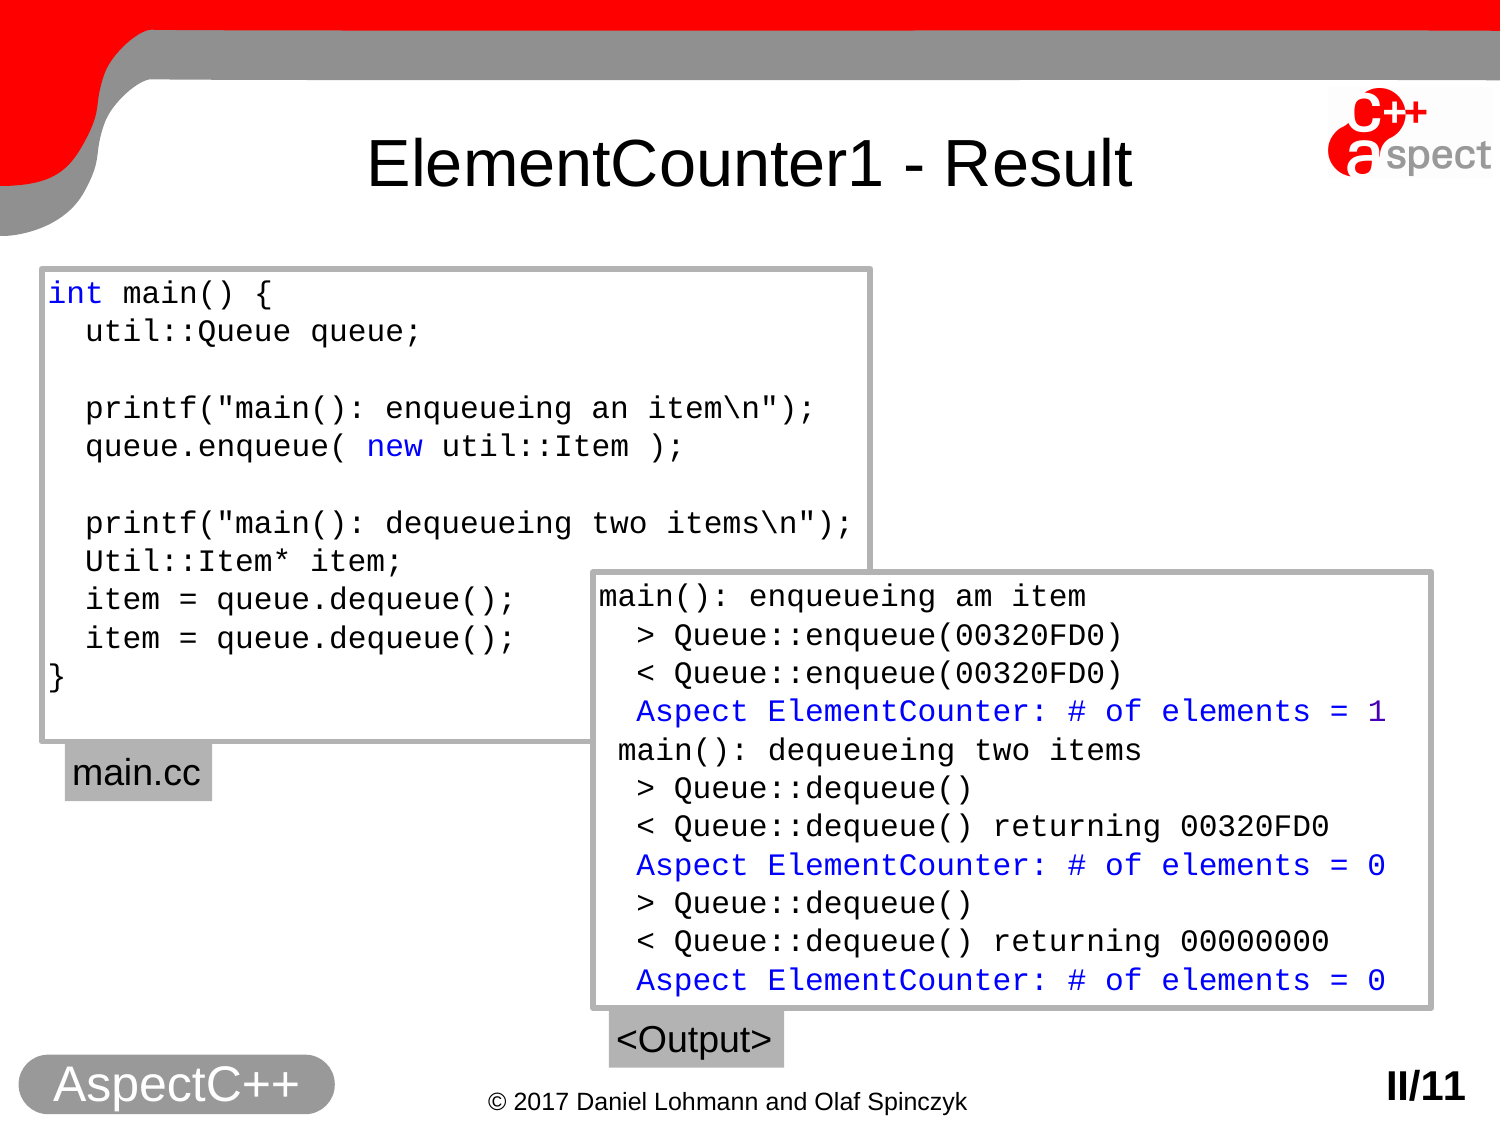

# ElementCounter1 - Result
int main() {
 util::Queue queue;
 printf("main(): enqueueing an item\n");
 queue.enqueue( new util::Item );
 printf("main(): dequeueing two items\n");
 Util::Item* item;
 item = queue.dequeue();
 item = queue.dequeue();
}
main(): enqueueing am item
 > Queue::enqueue(00320FD0)
 < Queue::enqueue(00320FD0)
 Aspect ElementCounter: # of elements = 1
 main(): dequeueing two items
 > Queue::dequeue()
 < Queue::dequeue() returning 00320FD0
 Aspect ElementCounter: # of elements = 0
 > Queue::dequeue()
 < Queue::dequeue() returning 00000000
 Aspect ElementCounter: # of elements = 0
<Output>
main.cc